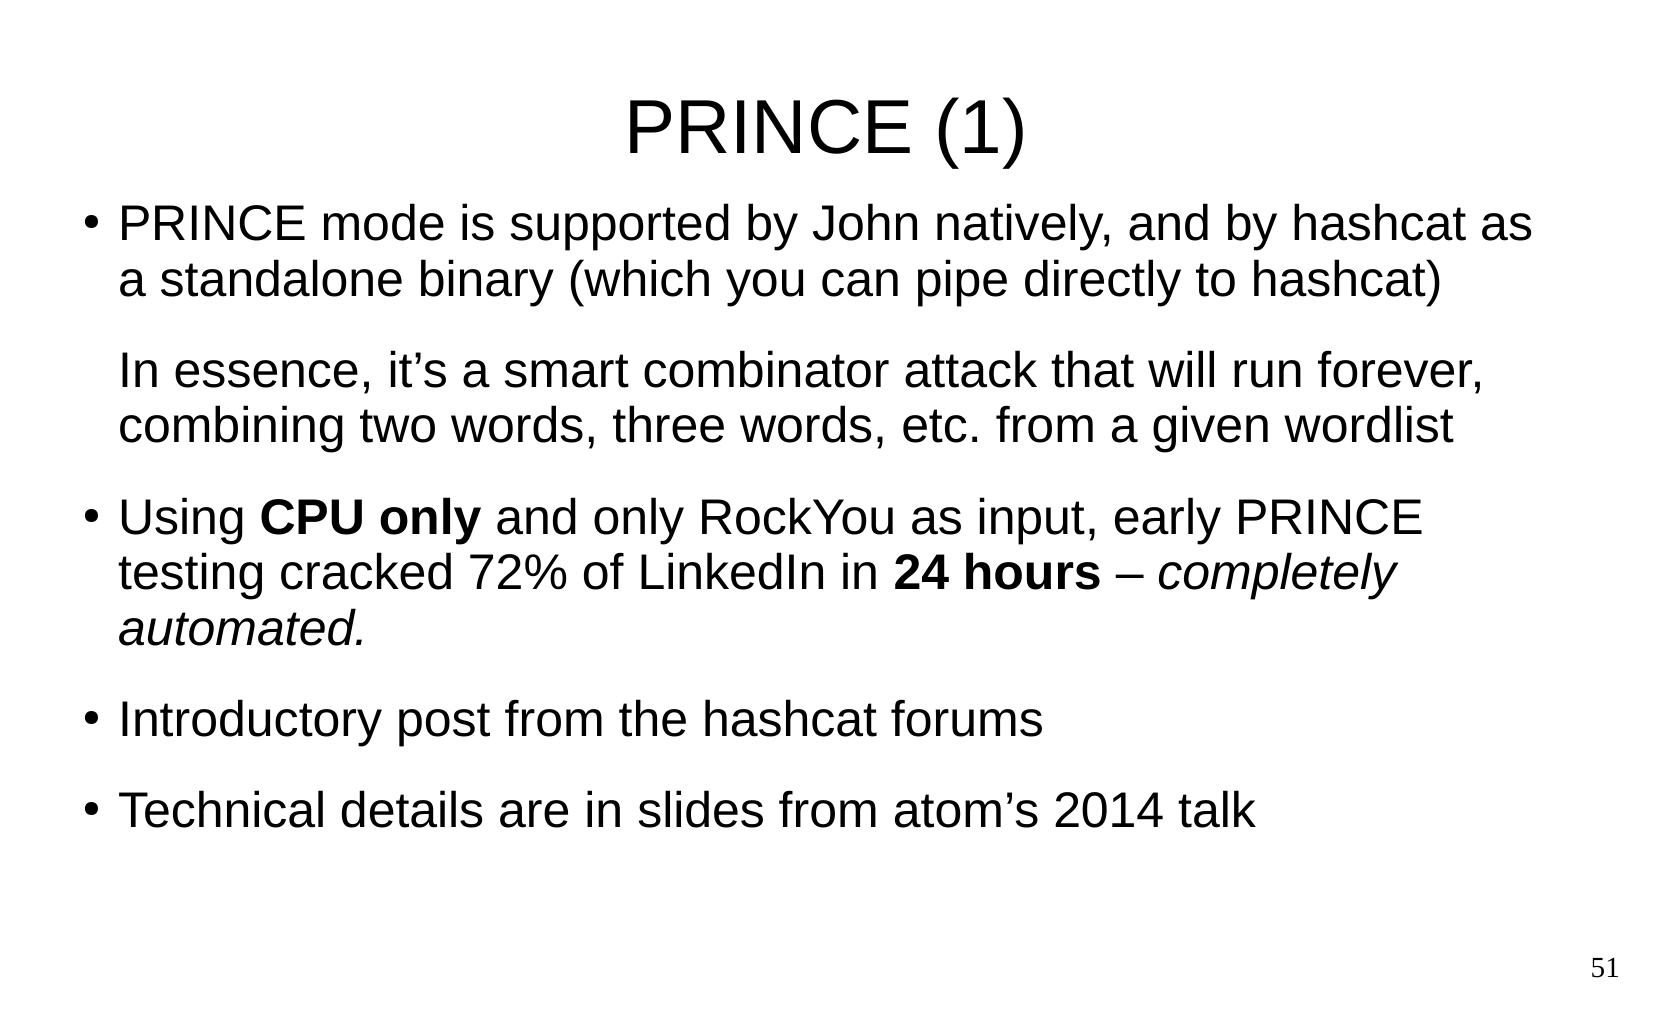

# PRINCE (1)
PRINCE mode is supported by John natively, and by hashcat as a standalone binary (which you can pipe directly to hashcat)
In essence, it’s a smart combinator attack that will run forever, combining two words, three words, etc. from a given wordlist
Using CPU only and only RockYou as input, early PRINCE testing cracked 72% of LinkedIn in 24 hours – completely automated.
Introductory post from the hashcat forums
Technical details are in slides from atom’s 2014 talk